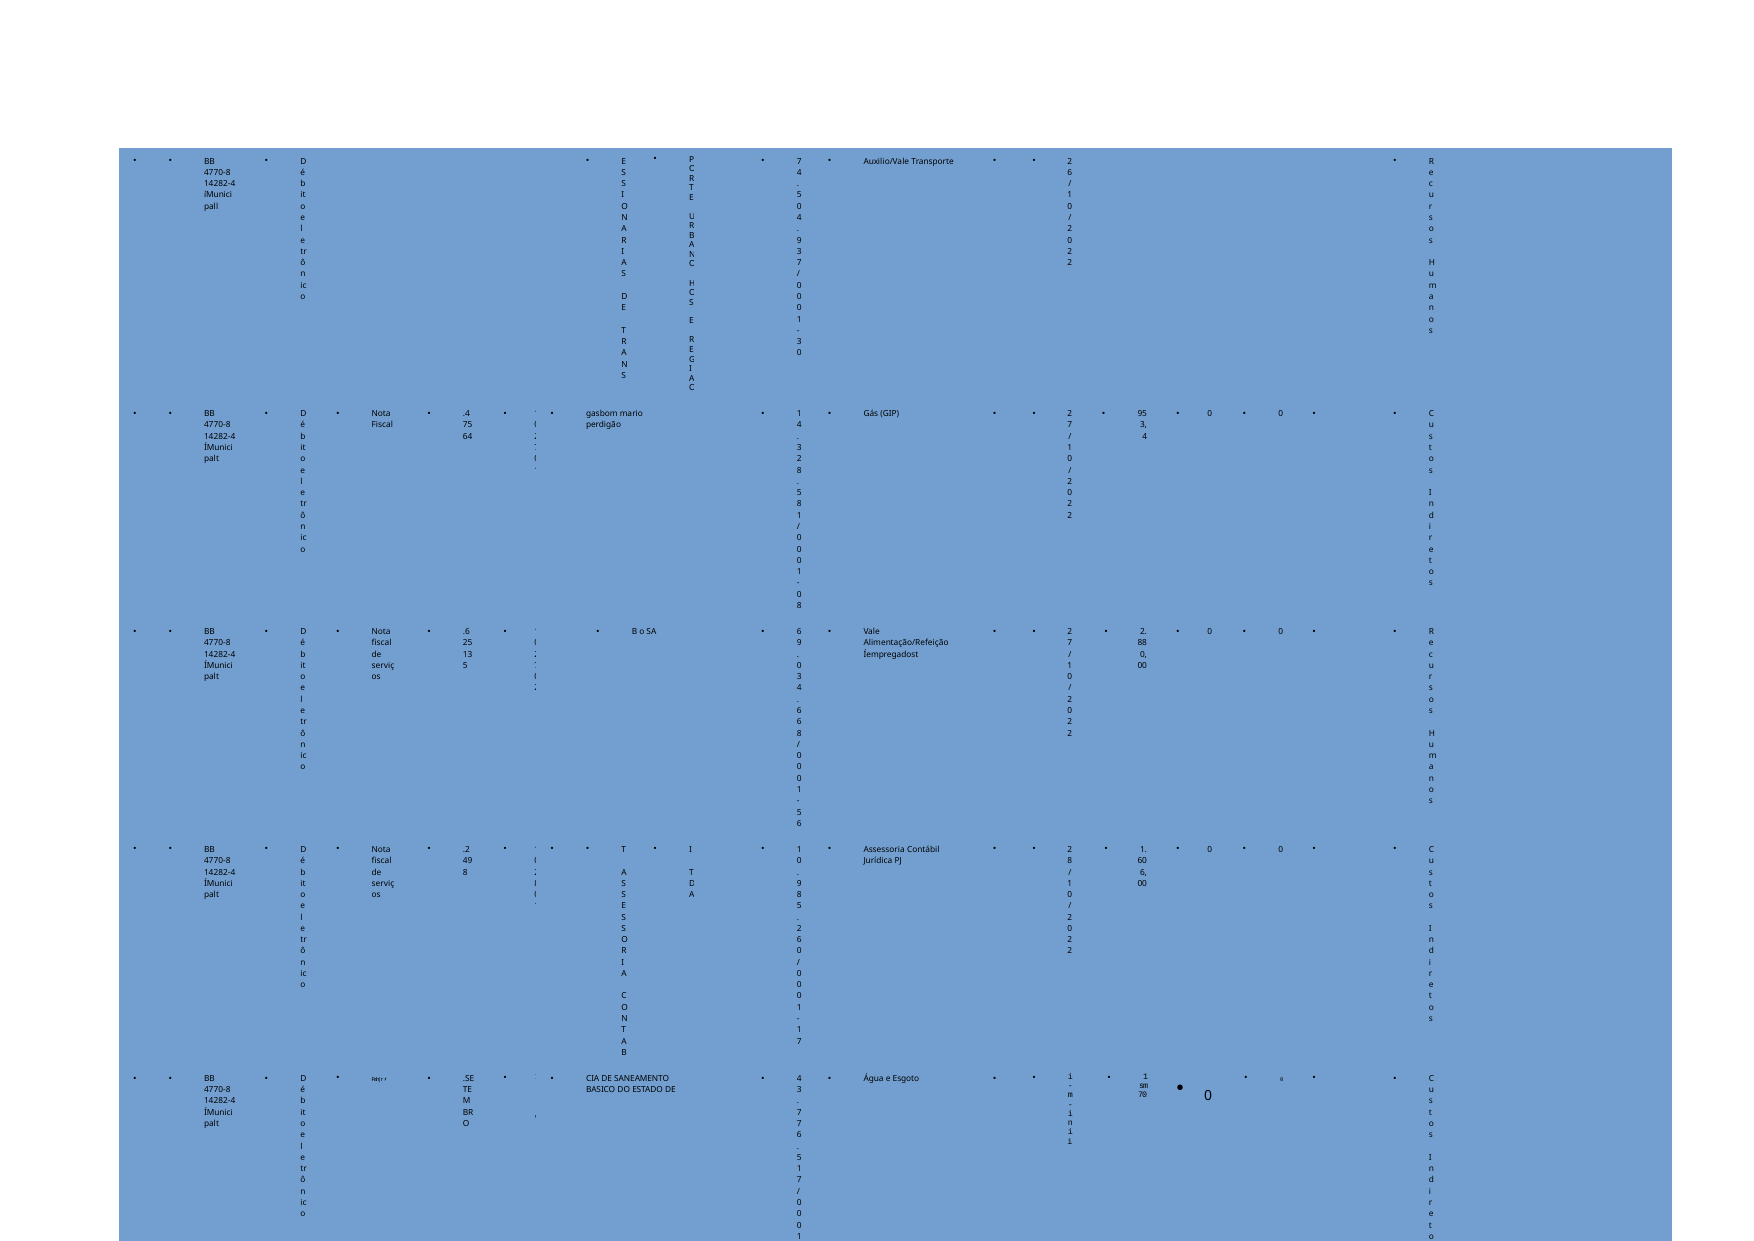

| 1357720 | BB 4770-8 14282-4 íMunicipall | Débito eletrônico | | | | | | ESSIONARIAS DE TRANS | PORTE URBANO HOS E REGIAO | | 74.504.937/0001-30 | Auxilio/Vale Transporte | | | 26/10/2022 | 26/10/2022 | | | | | | Recursos Humanos | | |
| --- | --- | --- | --- | --- | --- | --- | --- | --- | --- | --- | --- | --- | --- | --- | --- | --- | --- | --- | --- | --- | --- | --- | --- | --- |
| 1357733 | BB 4770-8 14282-4 ÍMunicipalt | Débito eletrônico | Nota Fiscal | | .47564 | 102701 | gasbom mario perdigão | | | | 14.328.581/0001-08 | Gás (GIP) | | | 08/10/2022 | 27/10/2022 | 953,4 | 0 | 0 | 953,4 | | Custos Indiretos | | |
| 1357743 | BB 4770-8 14282-4 ÍMunicipalt | Débito eletrônico | Nota fiscal de serviços | | .625135 | 102702 | B o SA | | | | 69.034.668/0001-56 | Vale Alimentação/Refeição Íempregadost | | | 27/10/2022 | 27/10/2022 | 2.880,00 | 0 | 0 | 2.880,00 | | Recursos Humanos | | |
| 1357754 | BB 4770-8 14282-4 ÍMunicipalt | Débito eletrônico | Nota fiscal de serviços | | .2498 | 102801 | TALEN | T ASSESSORIA CONTAB | I TDA | | 10.985.260/0001-17 | Assessoria Contábil Jurídica PJ | | | 24/10/2022 | 28/10/2022 | 1.606,00 | 0 | 0 | 1.606,00 | | Custos Indiretos | | |
| 1357766 | BB 4770-8 14282-4 ÍMunicipalt | Débito eletrônico | Pah|r, | | .SETEMBRO | 1 , , | CIA DE SANEAMENTO BASICO DO ESTADO DE | | | | 43.776.517/0001-80 | Água e Esgoto | | | 03/10/2022 | i-m-inii | 1 sm 70 | 0 | 0 | 1 001 70 | | Custos Indiretos | | |
| 1357802 | BB 4770-8 14282-4 ÍMunicipalt | Débito eletrônico | Hole | | .OUTUBRO | 41878 | BRUN | A MAIA FRANCO | | 466.219.428-85 | | Professor(at I Ífolhat | | | 28/10/2022 | 28/10/2022 | 2.241,40 | 0 | 0 | 2.241,40 | | Recursos Humanos | | FOIHA DE PAGAMENTO DE OUTUBRO. |
| 1357822 | BB 4770-8 14282-4 ÍMunicipalt | Débito eletrônico | Hole | ite | .OUTUBRO | 41878 | R TH E C T.NA | | | 080.076.854-05 | | Assistente Administrativo Ífolhat | | | 28/10/2022 | 28/10/2022 | 1.919,80 | 0 | 0 | 1.919,80 | | Recursos Humanos | | |
| 1357828 | BB 4770-8 14282-4 ÍMunicipalt | Débito eletrônico | Holer | ite | .OUTUBRO | 41878 | FABIANA LEROS ROCHA | | | 328.609.458-73 | | ProfessorÍat I Ífolhat | | | 28/10/2022 | 28/10/2022 | 2.229,32 | 0 | 0 | 2.229,32 | | Recursos Humanos | | |
| 1357833 | BB 4770-8 14282-4 ÍMunicipalt | Débito eletrônico | Holer | ite | .OUTUBRO | 41878 | FABIANA QUIRINO DA SUVA | | | 377.792.128-90 | | Diretor Ífolhat | | | 28/10/2022 | 28/10/2022 | 5.394,70 | 0 | 0 | 5.394,70 | | Recursos Humanos | | |
| 1357845 | BB 4770-8 14282-4 ÍMunicipalt | Débito eletrônico | Holer | ite | .OUTUBRO | 41878 | F B E O E O TO | | | 423.559.788-40 | | ProfessorÍat I Ífolhat | | | 28/10/2022 | 28/10/2022 | 2.241,40 | 0 | 0 | 2.241,40 | | Recursos Humanos | | |
| 1357852 | BB 4770-8 14282-4 ÍMunicipalt | Débito eletrônico | Holer | ite | .OUTUBRO | 41878 | Q E E O RE HE | | | 335.896.028-56 | | Auxiliar de Cozinha Ífolhat | | | 28/10/2022 | 28/10/2022 | 1.449,30 | 0 | 0 | 1.449,30 | | Recursos Humanos | | |
| 1357859 | BB 4770-8 14282-4 ÍMunicipalt | Débito eletrônico | Holer | ite | .OUTUBRO | 41878 | E HE ROER E | | | 408.562.468-75 | | ProfessorÍat I Ífolhat | | | 28/10/2022 | 28/10/2022 | 2.241,40 | 0 | 0 | 2.241,40 | | Recursos Humanos | | |
| 1357867 | BB 4770-8 14282-4 ÍMunicipalt | Débito eletrônico | Holer | ite | .OUTUBRO | 41878 | JESSICA VIEIRA POLTRONIERI | | | 388.700.928-28 | | Coordenador Pedagógico Ífolhat | | | 28/10/2022 | 28/10/2022 | 2.446,53 | 0 | 0 | 2.446,53 | | Recursos Humanos | | |
| 1357873 | BB 4770-8 14282-4 ÍMunicipalt | Débito eletrônico | Holer | ite | .OUTUBRO | 41878 | E R R DER O | | | 334.633.908-41 | | ProfessorÍat I Ífolhat | | | 28/10/2022 | 28/10/2022 | 2.241,40 | 0 | 0 | 2.241,40 | | Recursos Humanos | | |
| 1357878 | BB 4770-8 14282-4 ÍMunicipalt | Débito eletrônico | Holer | ite | .OUTUBRO | 41878 | I AIS ARAUIO DA SII VA | | | 465.571.368-28 | | ProfessorÍat I Ífolhat | | | 28/10/2022 | 28/10/2022 | 2.241,40 | 0 | 0 | 2.241,40 | | Recursos Humanos | | |
| 1357883 | BB 4770-8 14282-4 ÍMunicipalt | Débito eletrônico | Holer | ite | .OUTUBRO | 41878 | MARIA AUDENICE DOS SANTOS | | | 333.865.838-90 | | CozinheiroÍat Ífolhat | | | 28/10/2022 | 28/10/2022 | 1.577,84 | 0 | 0 | 1.577,84 | | Recursos Humanos | | |
| 1357899 | BB 4770-8 14282-4 ÍMunicipalt | Débito eletrônico | Holer | ite | .OUTUBRO | 41878 | MARTA LOPES RODRIGUES | | | 908.150.844-04 | | Auxiliar de Iimpeza Ífolhat | | | 28/10/2022 | 28/10/2022 | 1.156,38 | 0 | 0 | 1.156,38 | | Recursos Humanos | | |
| 1357902 | BB 4770-8 14282-4 ÍMunicipalt | Débito eletrônico | Holer | ite | .OUTUBRO | 41878 | RAISSA ALVES DE SOUSA | | | 464.018.508-17 | | ProfessorÍat I Ífolhat | | | 28/10/2022 | 28/10/2022 | 2.241,40 | 0 | 0 | 2.241,40 | | Recursos Humanos | | |
| 1357908 | BB 4770-8 14282-4 ÍMunicipalt | Débito eletrônico | Holer | ite | .OUTUBRO | 41878 | DR FE DO TO | | | 245.621.848-50 | | ProfessorÍat I Ífolhat | | | 28/10/2022 | 28/10/2022 | 2.241,40 | 0 | 0 | 2.241,40 | | Recursos Humanos | | |
| 1357925 | BB 4770-8 14282-4 ÍMunicipalt | Débito eletrônico | Holer | ite | .OUTUBRO | 41878 | SUELI | DO NASCIMENTO FERREIRA | | 447.358.958-76 | | Auxiliar de Iimpeza Ífolhat | | | 28/10/2022 | 28/10/2022 | 1.156,38 | 0 | 0 | 1.156,38 | | Recursos Humanos | | |
| 1357941 | BB 4770-8 14282-4 ÍMunicipalt | Débito eletrônico | Holer | ite | .OUTUBRO | 41878 | TATIANE PEREIRA DA SILVA SANTOS | | | 343.326.668-95 | | ProfessorÍat I Ífolhat | | | 28/10/2022 | 28/10/2022 | 2.241,40 | 0 | 0 | 2.241,40 | | Recursos Humanos | | |
| 1357949 | BB 4770-8 14282-4 ÍMunicipalt | Débito eletrônico | Holer | ite | .OUTUBRO | 41878 | VANE | SSA RIBEIRO HERNANDE | S DOS SANTO | 298.800.078-67 | | ProfessorÍat I Ífolhat | | | 28/10/2022 | 28/10/2022 | 2.241,40 | 0 | 0 | 2.241,40 | | Recursos Humanos | | |
| 1357956 | BB 4770-8 14282-4 ÍMunicipalt | Débito eletrônico | Holer | ite | .OUTUBRO | 41878 | VANIA DA SILVA SANTOS TENORIO | | | 336.608.458-84 | | ProfessorÍat I Ífolhat | | | 28/10/2022 | 28/10/2022 | 2.241,40 | 0 | 0 | 2.241,40 | | Recursos Humanos | | |
| 1357967 | BB 4770-8 14282-4 ÍMunicipalt | Débito eletrônico | Holer | ite | .OUTUBRO | 41878 | VERONICA SABINO FEITOSA | | | 346.500.288-17 | | ProfessorÍat I Ífolhat | | | 28/10/2022 | 28/10/2022 | 2.241,40 | 0 | 0 | 2.241,40 | | Recursos Humanos | | |
| 1358039 | BB 4770-8 14282-4 ÍMunicipalt | Repasse | | | .REPASSE 3°QUADRIMESTRE | 205316 | Prefeitura de Guarulhos | | | | 46.319.000/0001-50 | | | | 06/10/2022 | 06/10/2022 | 91.036,72 | 0 | 0 | | 91.036,72 | | | |
| 1358051 | BB 4770-8 14282-4 ÍMunicipalt | Repasse | | | .REPASSE 3°QUADRIMESTRE | 223661 | P | | | | 46.319.000/0001-50 | | | | 20/10/2022 | 20/10/2022 | 10.630,26 | 0 | 0 | | 10.630,26 | | | |
| 1358113 | BB 4770-8 14282-4 ÍMunicipalt | Rendimentos de aplicação | CvTrati-i | | .REND.OUT/ APLICAÇÃO | | ão Batista | | | | 04.963.425/0002-38 | Financeira | | | 31/10/2022 | 31/10/2022 | 137 47 | 0 | 0 | | 107 47 | | RENDIMENTO APIICAÇÃO | |
| 1384835 | BB 4770-8 14282-4 ÍMunicipalt | Débito eletrônico | Nota Fiscal/DANFE | | .11/2022 | 44035 | eDr | OISAS COMERCIO DE PA | | | 33.142.403/0001-24 | Materiais de Dmpeza | | | 01/11/2022 | 03/11/2022 | 4.816,30 | 0 | 0 | 4.816,30 | | Custos Indiretos | | |
| 1384849 | BB 4770-8 14282-4 ÍMunicipalt | Débito eletrônico | Nota fiscal de serviços | | .11/2022 | 11 1 | prp - | O P O D TR B | nnpPNPRmíSA | | 02.302.100/0001-06 | Energia Elétrica | | | 28/10/2022 | 03/11/2022 | „1 | 0 | 0 | „1 | | Custos Indiretos | | |
| 1384873 | BB 4770-8 14282-4 ÍMunicipalt | Débito eletrônico | Recibo | | .11/2022 | 110302 | ADEIIA SANTOS DE AIMEIDA | | | 143.730.248-39 | | Iocaçao de Imóvel PF | | | 03/11/2022 | 03/11/2022 | 4.123,63 | 0 | 0 | 4.123,63 | | Iocação | | |
| 1384884 | BB 4770-8 14282-4 ÍMunicipalt | Débito eletrônico | Guia Fgts | | .10/2022 | 110701 | E O O FEDER FT | | | | 00.360.305/0001-04 | FGTs - Fundo de Garantia | | | 07/11/2022 | 07/11/2022 | 3.958,43 | 0 | 0 | 3.958,43 | | Recursos Humanos | | |
| 1384892 | BB 4770-8 14282-4 ÍMunicipalt | Débito eletrônico | Nota fiscal de serviços | | .11/2022 | 111001 | BANTI | | HARIA ITDA | | 29.458.610/0001-15 | Engenheiro de segurança no Trabalho PJ | | | 01/11/2022 | 10/11/2022 | 595 | 0 | 0 | 595 | | Custos Indiretos | | |
| 1384901 | BB 4770-8 14282-4 ÍMunicipalt | Débito eletrônico | Recibo | | .10/2022 | 111002 | SINDBENEFICENTE | | | | 12.403.462/0001-39 | Contribuição Sindical | | | 01/11/2022 | 10/11/2022 | 900 | 0 | 0 | 900 | | Recursos Humanos | | |
| 1384905 | BB 4770-8 14282-4 ÍMunicipalt | Débito eletrônico | Nota fiscal de serviços | | .11/2022 | 111003 | | D TR DOR DE BE | EF O DTDA | | 19.112.659/0001-68 | Contribuição Bem Estar social | | | 01/11/2022 | 10/11/2022 | 272,46 | 0 | 0 | 272,46 | | Recursos Humanos | | |
| 1384948 | BB 4770-8 14282-4 ÍMunicipalt | Débito eletrônico | Recibo | | .10/2022 | 111004 | PROA | | OS SOCIAIS | | 34.002.229/0001-87 | Contribuição Bem Estar social | | | 31/10/2022 | 10/11/2022 | 285 | 0 | 0 | 285 | | Recursos Humanos | | |
| 1384957 | BB 4770-8 14282-4 ÍMunicipalt | Débito eletrônico | Fatura | | .10/2022 | 111005 | RED FO TE E O OE | | S EIREII | | 09.367.411/0001-94 | | | | 31/10/2022 | 10/11/2022 | 76,95 | 0 | 0 | 76,95 | | Custos Indiretos | | |
| 1384981 | BB 4770-8 14282-4 ÍMunicipalt | Débito eletrônico | Guia Inss | | .10/2022 | 25614 | Secretaria da Receita Federal | | | | 00.394.460/0058-87 | INss Patronal e Empregados | | | 18/11/2022 | 18/11/2022 | 17.062,56 | 0 | 0 | 17.062,56 | | Recursos Humanos | | |
| 1385070 | BB 4770-8 14282-4 ÍMunicipalt | Débito eletrônico | Darf | | .10/2022 | 111801 | Secretaria da Receita Federal | | | | 00.394460/0058-87 | IRRF s/ Aluguel PJ | | | 18/11/2022 | 18/11/2022 | 376,37 | 0 | 0 | 376,37 | | | | |
| 1385091 | BB 4770-8 14282-4 ÍMunicipalt | Débito eletrônico | Fatura | | .10/2022 | 112101 | RED FO TE E O OE | | S EIREII | | 09.367.411/0001-94 | Telefone e Internet | | | 01/11/2022 | 21/11/2022 | 39,9 | 0 | 0 | 39,9 | | Custos Indiretos | | |
| 1385329 | BB 4770-8 14282-4 ÍMunicipalt | Débito eletrônico | Holer | | .11/2022 | 21883 | BRUN | A MAIA FRANCO | | 466.219.428-85 | | Déc | imo Terceiro Salár | | 22/11/2022 | 22/11/2022 | 1.159,58 | 0 | 0 | 1.159,58 | | Poupança | | Folha de 13° adiantamento |
| 1385341 | BB 4770-8 14282-4 ÍMunicipalt | Débito eletrônico | Holer | ite | .11/2022 | 21883 | R TH E D T.NA | | | 080.076.854-05 | | Déc | imo Terceiro Salár | | 22/11/2022 | 22/11/2022 | 1.068,75 | 0 | 0 | 1.068,75 | | Poupança | | |
| 1385358 | BB 4770-8 14282-4 ÍMunicipalt | Débito eletrônico | Holer | ite | .11/2022 | 21883 | FABIANA LEROS ROCHA | | | 328.609.458-73 | | Déc | imo Terceiro Salár | | 22/11/2022 | 22/11/2022 | 1.159,58 | 0 | 0 | 1.159,58 | | Poupança | | |
| 1385370 | BB 4770-8 14282-4 ÍMunicipalt | Débito eletrônico | Holer | ite | .11/2022 | 21883 | FABIANA QUIRINO DA SII VA | | | 377.792.128-90 | | Déc | imo Terceiro Salár | | 22/11/2022 | 22/11/2022 | 3.587,77 | 0 | 0 | 3.587,77 | | Poupança | | |
| 1385388 | BB 4770-8 14282-4 ÍMunicipalt | Débito eletrônico | Holer | ite | .11/2022 | 21883 | F B E O DO TO | | | 423.559.788-40 | | Déc | imo Terceiro Salár | | 22/11/2022 | 22/11/2022 | 1.159,58 | 0 | 0 | 1.159,58 | | Poupança | | |
| 1385400 | BB 4770-8 14282-4 ÍMunicipalt | Débito eletrônico | Holer | ite | .11/2022 | 21883 | Q E E O RE HE | | | 335.896.028-56 | | Déc | imo Terceiro Salár | | 22/11/2022 | 22/11/2022 | 624,17 | 0 | 0 | 624,17 | | Poupança | | |
| 1385414 | BB 4770-8 14282-4 ÍMunicipalt | Débito eletrônico | Holer | ite | .11/2022 | 21883 | JESSICA VIEIRA POITRONIERI | | | 388.700.928-28 | | Déc | imo Terceiro Salár | | 22/11/2022 | 22/11/2022 | 1.391,00 | 0 | 0 | 1.391,00 | | Poupança | | |
| 1385434 | BB 4770-8 14282-4 ÍMunicipalt | Débito eletrônico | Holer | ite | .11/2022 | 21883 | E DE RODR E | | | 408.562.468-75 | | Déc | imo Terceiro Salár | | 22/11/2022 | 22/11/2022 | 843,33 | 0 | 0 | 843,33 | | Poupança | | |
| 1385447 | BB 4770-8 14282-4 ÍMunicipalt | Débito eletrônico | Holer | ite | .11/2022 | 21883 | E R R DE R O | | | 334.633.908-41 | | Déc | imo Terceiro Salár | | 22/11/2022 | 22/11/2022 | 1.054,17 | 0 | 0 | 1.054,17 | | Poupança | | |
| 1385458 | BB 4770-8 14282-4 ÍMunicipalt | Débito eletrônico | Holer | ite | .11/2022 | 21883 | JOSINETE DE OUVEIRA SOUZA | | | 084.668.444-65 | | Déc | imo Terceiro Salár | | 22/11/2022 | 22/11/2022 | 1.407,33 | 0 | 0 | 1.407,33 | | Poupança | | |
| 1385469 | BB 4770-8 14282-4 ÍMunicipalt | Débito eletrônico | Holer | ite | .11/2022 | 21883 | MARIA Al IDENICE DOS SANTOS | | | 333.865.838-90 | | Déc | imo Terceiro Salár | | 22/11/2022 | 22/11/2022 | 879,87 | 0 | 0 | 879,87 | | Poupança | | |
| 1385475 | BB 4770-8 14282-4 ÍMunicipalt | Débito eletrônico | Holer | ite | .11/2022 | 21883 | I AIS ARAI JO DA SII VA | | | 465.571.368-28 | | Déc | imo Terceiro Salár | | 22/11/2022 | 22/11/2022 | 843,33 | 0 | 0 | 843,33 | | Poupança | | |
| 1386011 | BB 4770-8 14282-4 ÍMunicipalt | Débito eletrônico | Holer | ite | .11/2022 | 21883 | MARTA DOPES RODRIGUES | | | 908.150.844-04 | | Déc | imo Terceiro Salár | | 22/11/2022 | 22/11/2022 | 638 | 0 | 0 | 638 | | Poupança | | |
| 1386020 | BB 4770-8 14282-4 ÍMunicipalt | Débito eletrônico | Holer | ite | .11/2022 | 21883 | RAISSA AIVES DE SOI ISA | | | 464.018.508-17 | | Déc | imo Terceiro Salár | | 22/11/2022 | 22/11/2022 | 843,33 | 0 | 0 | 843,33 | | Poupança | | |
| 1386026 | BB 4770-8 14282-4 ÍMunicipalt | Débito eletrônico | Holer | ite | .11/2022 | 21883 | DR FE DO TO | | | 245.621.848-50 | | Déc | imo Terceiro Salár | | 22/11/2022 | 22/11/2022 | 1.159,58 | 0 | 0 | 1.159,58 | | Poupança | | |
| 1386038 | BB 4770-8 14282-4 ÍMunicipalt | Débito eletrônico | Holer | ite | .11/2022 | 21883 | T T E PERER D TO | | | 343.326.668-95 | | Déc | imo Terceiro Salár | | 22/11/2022 | 22/11/2022 | 1.159,58 | 0 | 0 | 1.159,58 | | Poupança | | |
| 1386042 | BB 4770-8 14282-4 ÍMunicipalt | Débito eletrônico | Holer | ite | .11/2022 | 21883 | E | DO NASCIMENTO FERREIRA | | 447.358.958-76 | | Déc | imo Terceiro Salár | | 22/11/2022 | 22/11/2022 | 638 | 0 | 0 | 638 | | Poupança | | |
| 1386050 | BB 4770-8 14282-4 ÍMunicipalt | Débito eletrônico | Holer | ite | .11/2022 | 21883 | VANE | SSA RIBEIRO HERNANDE | S DOS SANTO | 298.800.078-67 | | Déc | imo Terceiro Salár | | 22/11/2022 | 22/11/2022 | 1.159,58 | 0 | 0 | 1.159,58 | | Poupança | | |
| 1386058 | BB 4770-8 14282-4 ÍMunicipalt | Débito eletrônico | Holer | ite | .11/2022 | 21883 | D TO TE OR O | | | 336.608.458-84 | | Déc | imo Terceiro Salár | | 22/11/2022 | 22/11/2022 | 1.265,00 | 0 | 0 | 1.265,00 | | Poupança | | |
| 1386067 | BB 4770-8 14282-4 ÍMunicipalt | Débito eletrônico | Holer | ite | .11/2022 | 21883 | VERONICA SABINO FEITOSA | | | 346.500.288-17 | | Déc | imo Terceiro Salár | | 22/11/2022 | 22/11/2022 | 1.159,58 | 0 | 0 | 1.159,58 | | Poupança | | |
| 1386087 | BB 4770-8 14282-4 ÍMunicipalt | Débito eletrônico | Guia outras | | .11/2022 | 112401 | Prefeitura de Guarulhos | | | | 46.319.000/0001-50 | Imposto Predial e Territorial Urbano | | | 25/01/2022 | 24/11/2022 | 815,13 | 0 | 0 | 815,13 | | Iocação | | |
| 1386097 | BB 4770-8 14282-4 ÍMunicipalt | Débito eletrônico | Darf | | .10/2022 | 112402 | Secretaria da Receita Federal | | | | 00.394.460/0058-87 | PIS s | / Salários | | 31/10/2022 | 24/11/2022 | 486,54 | 0 | 0 | 486,54 | | Recursos Humanos | | |
| 1386108 | BB 4770-8 14282-4 ÍMunicipalt | Débito eletrônico | Nota fiscal de serviços | | .11/2022 | 112901 | B o SA | | | | 69.034.668/0001-56 | Vale Alimentação/Refeição lempregadost | | | 01/12/2022 | 29/11/2022 | 3.436,00 | 0 | 0 | 3.436,00 | | Recursos Humanos | | |
| 1386120 | BB 4770-8 14282-4 ÍMunicipalt | Débito eletrônico | | | .11/2022 | | CONC | ESSIONARIAS DE TRANS | PORTE URBANO HOS E REGIAO | | 74.504.937/0001-30 | Auxilio/Vale Transporte | | | 30/11/2022 | 29/11/2022 | | | | | | Recursos Humanos | | |
| 1386133 | BB 4770-8 14282-4 ÍMunicipalt | Débito eletrônico | Nota fiscal de serviços | | .11/2022 | 113001 | TAI E | T ASSESSORIA CONTAB | II ITDA | | 10.985.260/0001-17 | Assessoria Contábil Jurídica PJ | | | 23/11/2022 | 30/11/2022 | 1.606,00 | 0 | 0 | 1.606,00 | | Custos Indiretos | | |
| 1386139 | BB 4770-8 14282-4 ÍMunicipalt | Débito eletrônico | Pah|r, | | .11/2022 | 11 , | CIA DE SANEAMENTO BASICO DO ESTADO DE | | | | 43.776.517/0001-80 | Água e Esgoto | | | 02/11/2022 | 30/11/2022 | 1 070 oo | 0 | 0 | 1 070 00 | | Custos Indiretos | | |
| 1386151 | BB 4770-8 14282-4 ÍMunicipalt | Débito eletrônico | Recibo | | .11/2022 | 113003 | ADEIIA SANTOS DE AIMEIDA | | | 143.730.248-39 | | Iocação de Imóvel PF | | | 30/11/2022 | 30/11/2022 | 4.123,63 | 0 | 0 | 4.123,63 | | Iocação | | |
| 1386166 | BB 4770-8 14282-4 ÍMunicipalt | Débito eletrônico | Pah|r, | | .10/2022 | n | prp - | O P O D TR B | nnpPMPRruARA | | 02.302.100/0001-06 | Energia Elétrica | | | 27/10/2022 | 30/11/2022 | S61 04 | 0 | 0 | S61 04 | | Custos Indiretos | | |
| 1389410 | BB 4770-8 14282-4 ÍMunicipalt | Débito eletrônico | Holer | | .12/2022 | 39555 | BRUN | | | 466.219.428-85 | | Professor Íat I Ífolhat | | | 01/12/2022 | 01/12/2022 | 2.718,67 | 0 | 0 | 2.718,67 | | Recursos Humanos | | Folha NOVEMBRO. |
| 1389419 | BB 4770-8 14282-4 ÍMunicipalt | Débito eletrônico | Holer | ite | .12/2022 | 39555 | R TH E D T.NA | | | 080.076.854-05 | | Assistente Administrat | | vo Ílolhat | 01/12/2022 | 01/12/2022 | 2.223,53 | 0 | 0 | 2.223,53 | | Recursos Humanos | | |
| 1389437 | BB 4770-8 14282-4 ÍMunicipalt | Débito eletrônico | Holer | ite | .12/2022 | 39555 | FABIANA IEROS ROCHA | | | 328.609.458-73 | | Professor Íat I Ífolhat | | | 01/12/2022 | 01/12/2022 | 2.717,94 | 0 | 0 | 2.717,94 | | Recursos Humanos | | |
| 1389456 | BB 4770-8 14282-4 ÍMunicipalt | Débito eletrônico | Holer | ite | .12/2022 | 39555 | FABIANA QUIRINO DA SII VA | | | 377.792.128-90 | | Diretor Ífolhat | | | 01/12/2022 | 01/12/2022 | 6.631,91 | 0 | 0 | 6.631,91 | | Recursos Humanos | | |
| 1389470 | BB 4770-8 14282-4 ÍMunicipalt | Débito eletrônico | Holer | ite | .12/2022 | 39555 | FABIANE SOUZA ASSIS DOS SANTOS | | | 423.559.788-40 | | Professor Íat I Ífolhat | | | 01/12/2022 | 01/12/2022 | 2.718,67 | 0 | 0 | 2.718,67 | | Recursos Humanos | | |
| 1389493 | BB 4770-8 14282-4 ÍMunicipalt | Débito eletrônico | Holer | ite | .12/2022 | 39555 | Q E E O RE HE | | | 335.896.028-56 | | Auxiliar de Cozinha Ífo | | lat | 01/12/2022 | 01/12/2022 | 1.654,09 | 0 | 0 | 1.654,09 | | Recursos Humanos | | |
| 1389505 | BB 4770-8 14282-4 ÍMunicipalt | Débito eletrônico | Holer | ite | .12/2022 | 39555 | E DE RODR E | | | 408.562.468-75 | | Professor Íat I Ífolhat | | | 01/12/2022 | 01/12/2022 | 2.697,27 | 0 | 0 | 2.697,27 | | Recursos Humanos | | |
| 1389521 | BB 4770-8 14282-4 ÍMunicipalt | Débito eletrônico | Holer | ite | .12/2022 | 39555 | JESSICA VIEIRA POITRONIERI | | | 388.700.928-28 | | Coordenador Pedagógico Ífolhat | | | 01/12/2022 | 01/12/2022 | 2.952,59 | 0 | 0 | 2.952,59 | | Recursos Humanos | | |
| 1389575 | BB 4770-8 14282-4 ÍMunicipalt | Débito eletrônico | Holer | ite | .12/2022 | 39555 | E R R DE R O | | | 334.633.908-41 | | Professorí ai I folhai | | | 01/12/2022 | 01/12/2022 | 2.718,67 | 0 | 0 | 2.718,67 | | Recursos Humanos | | |
| 1389800 | BB 4770-8 14282-4 ÍMunicipalt | Débito eletrônico | Holer | ite | .12/2022 | 39555 | JOSINETE DE OUVEIRA SOUZA | | | 084.668.444-65 | | Professoríat I ífolhat | | | 01/12/2022 | 01/12/2022 | 2.997,69 | 0 | 0 | 2.997,69 | | Recursos Humanos | | |
| 1389809 | BB 4770-8 14282-4 ÍMunicipalt | Débito eletrônico | Holer | ite | .12/2022 | 39555 | I AIS ARAI JO DA SII VA | | | 465.571.368-28 | | Professoríat I ífolhat | | | 01/12/2022 | 01/12/2022 | 2.718,67 | 0 | 0 | 2.718,67 | | Recursos Humanos | | |
| 1389820 | BB 4770-8 14282-4 ÍMunicipalt | Débito eletrônico | Holer | ite | .12/2022 | 39555 | MARIA AUDENICE DOS SANTOS | | | 333.865.838-90 | | Cozinheiroiat ífolhat | | | 01/12/2022 | 01/12/2022 | 1.945,26 | 0 | 0 | 1.945,26 | | Recursos Humanos | | |